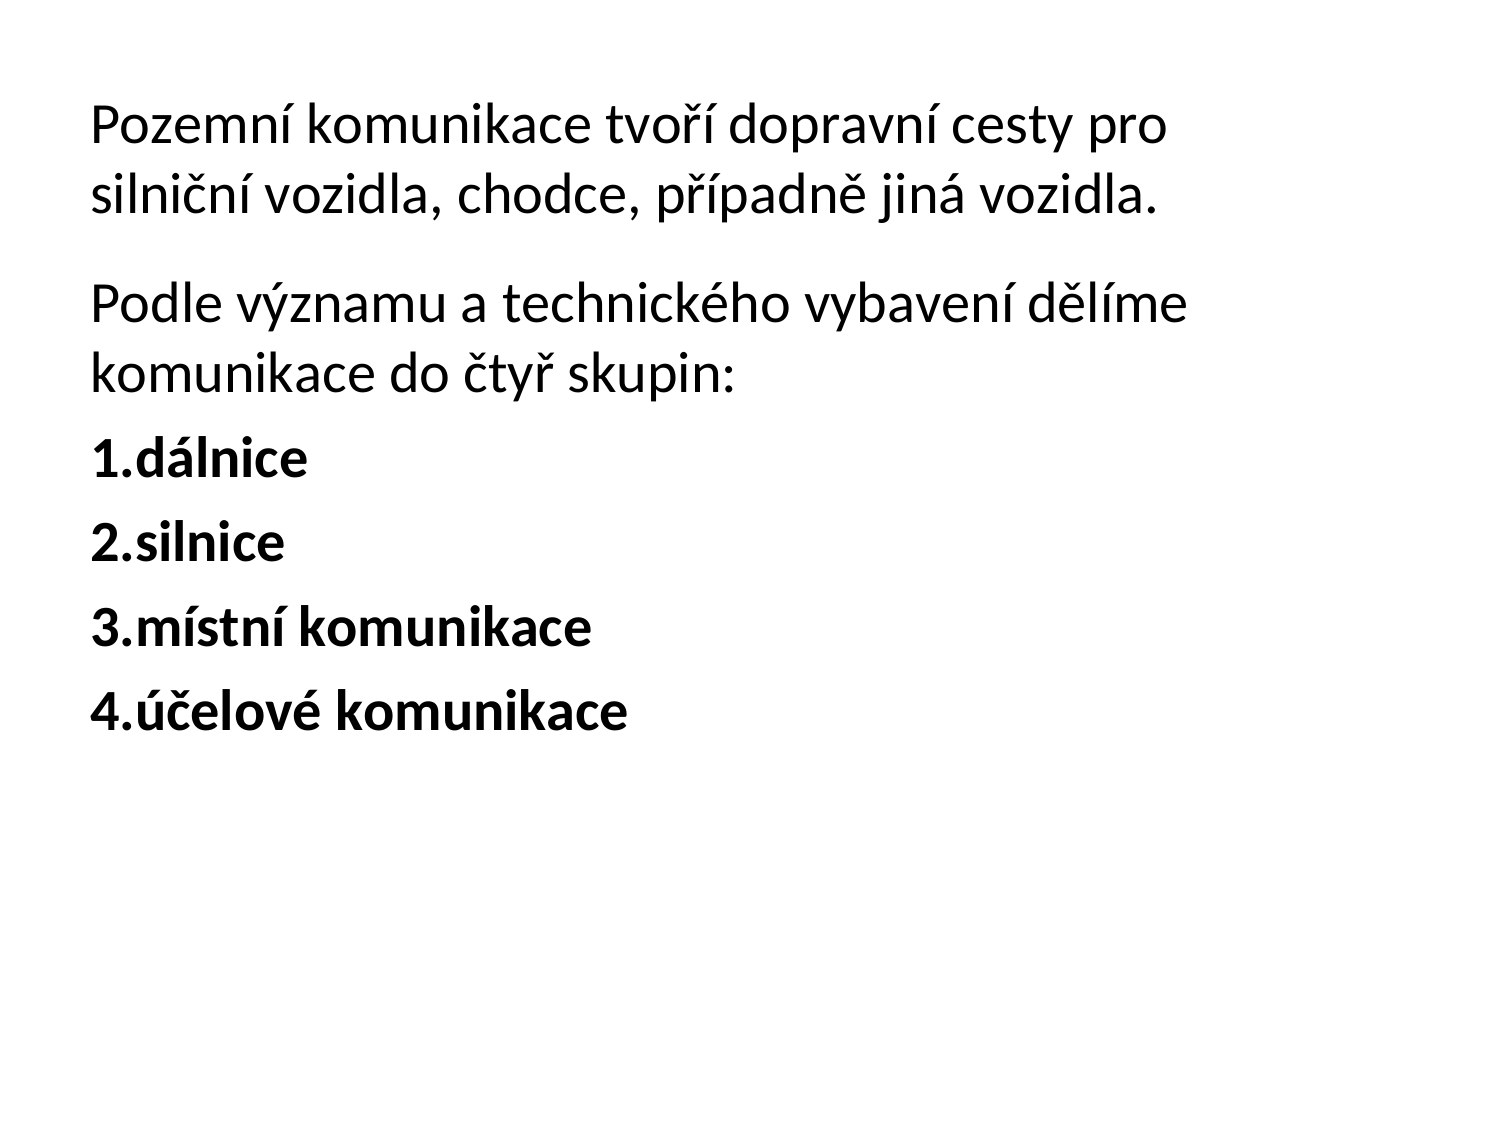

# Pozemní komunikace tvoří dopravní cesty pro silniční vozidla, chodce, případně jiná vozidla.
Podle významu a technického vybavení dělíme komunikace do čtyř skupin:
dálnice
silnice
místní komunikace
účelové komunikace